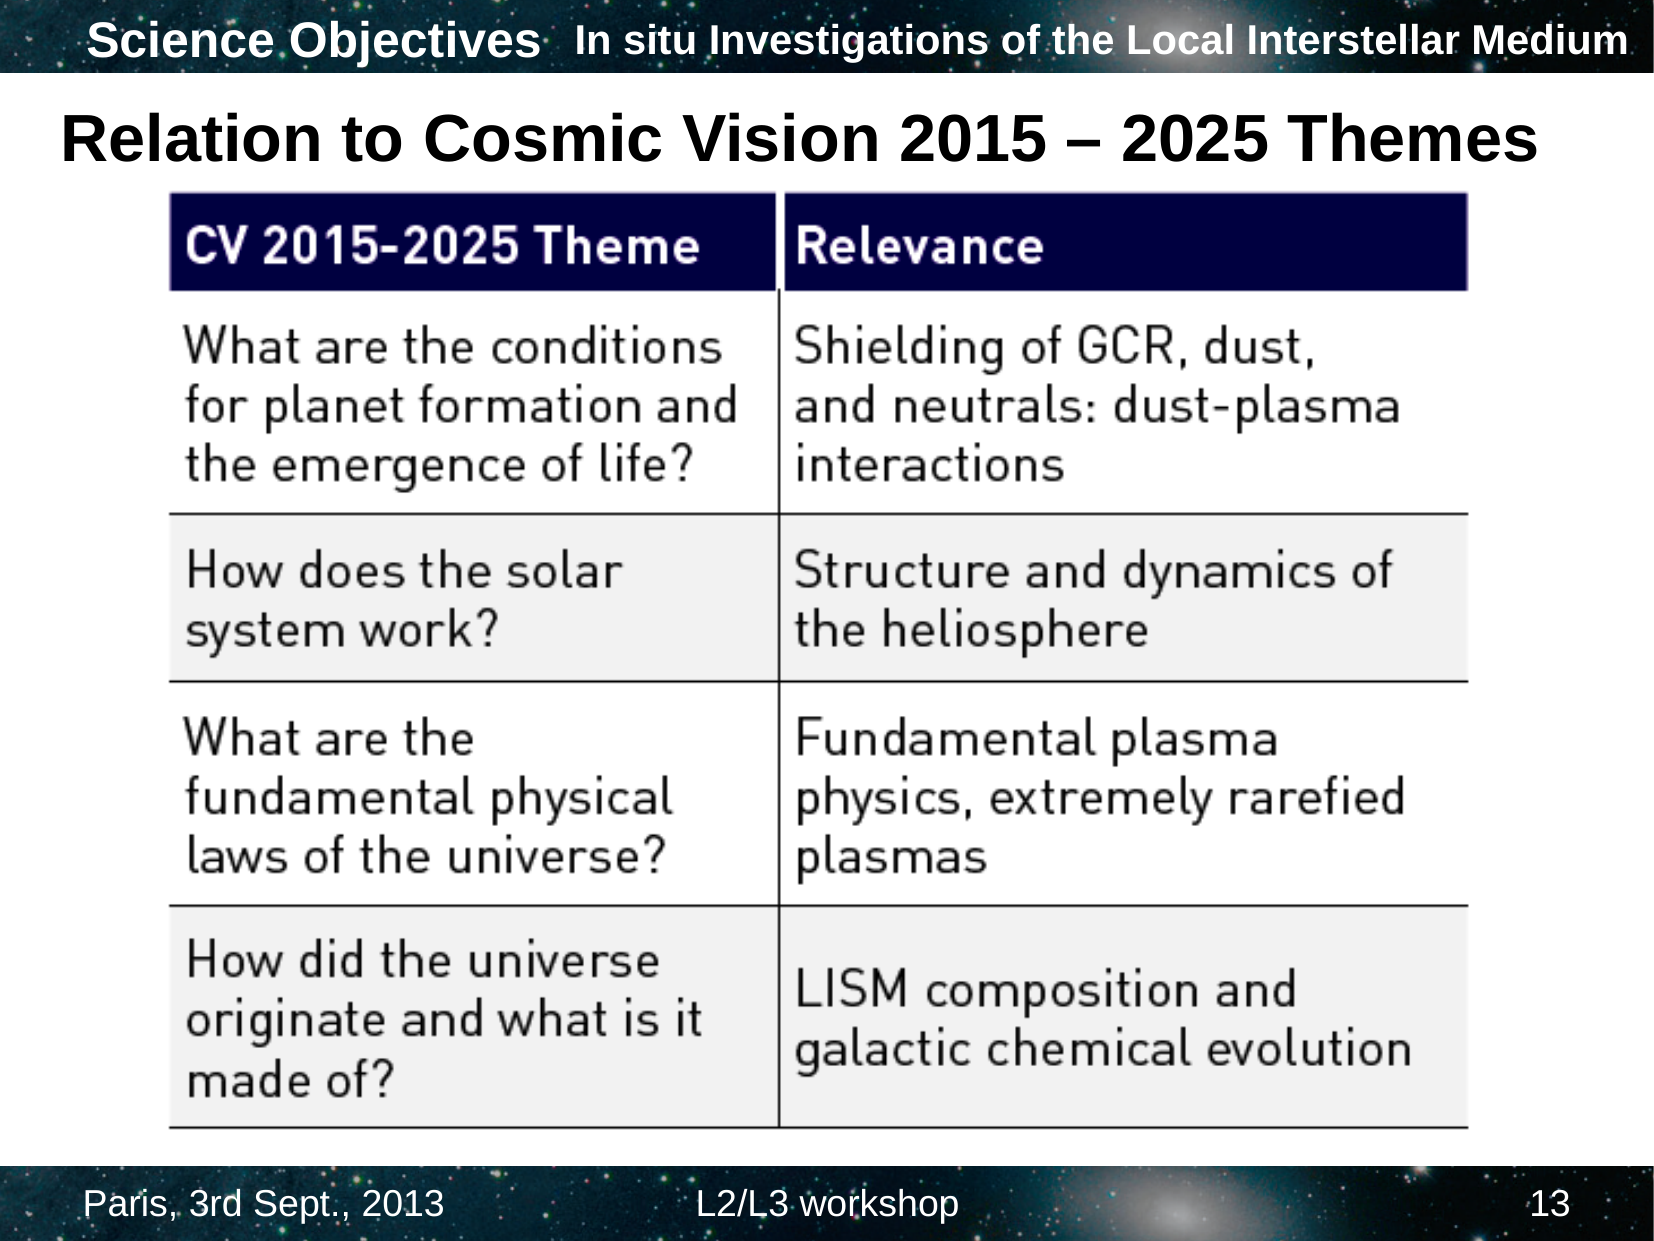

Science Objectives
Relation to Cosmic Vision 2015 – 2025 Themes